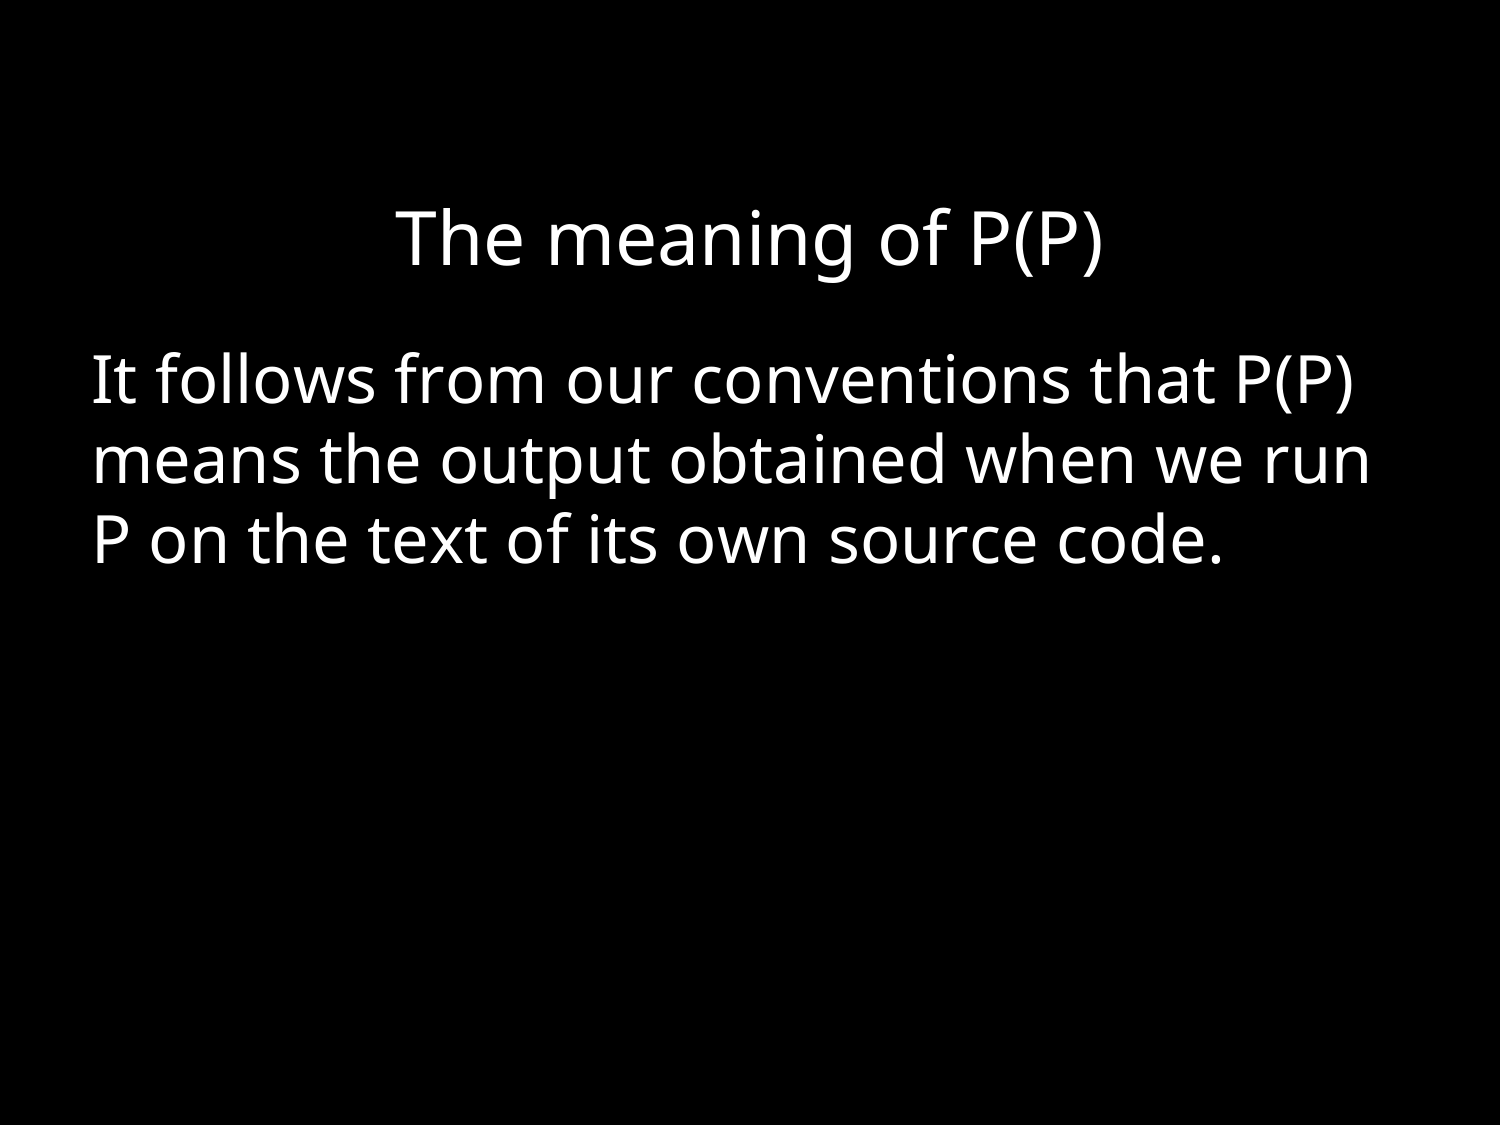

The meaning of P(P)
It follows from our conventions that P(P) means the output obtained when we run P on the text of its own source code.